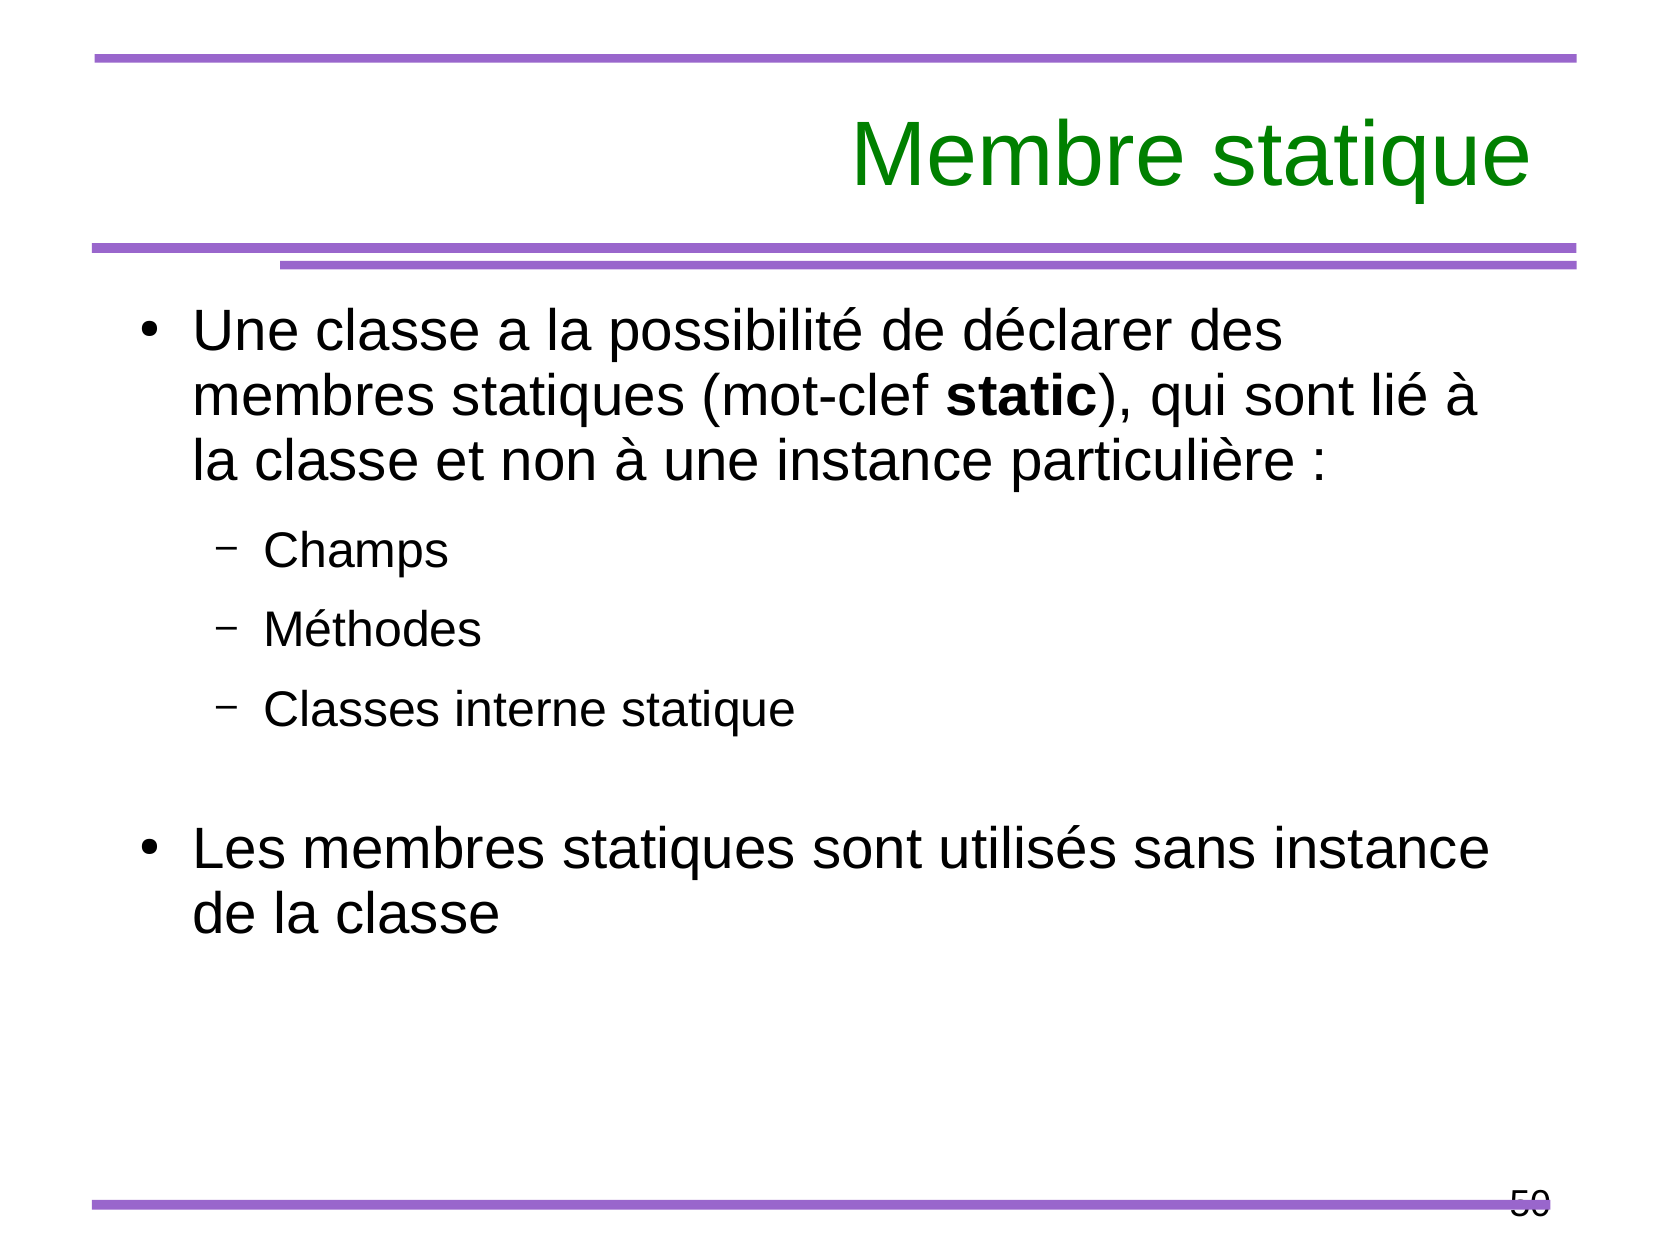

# Membre statique
Une classe a la possibilité de déclarer des membres statiques (mot-clef static), qui sont lié à la classe et non à une instance particulière :
Champs
Méthodes
Classes interne statique
Les membres statiques sont utilisés sans instance de la classe